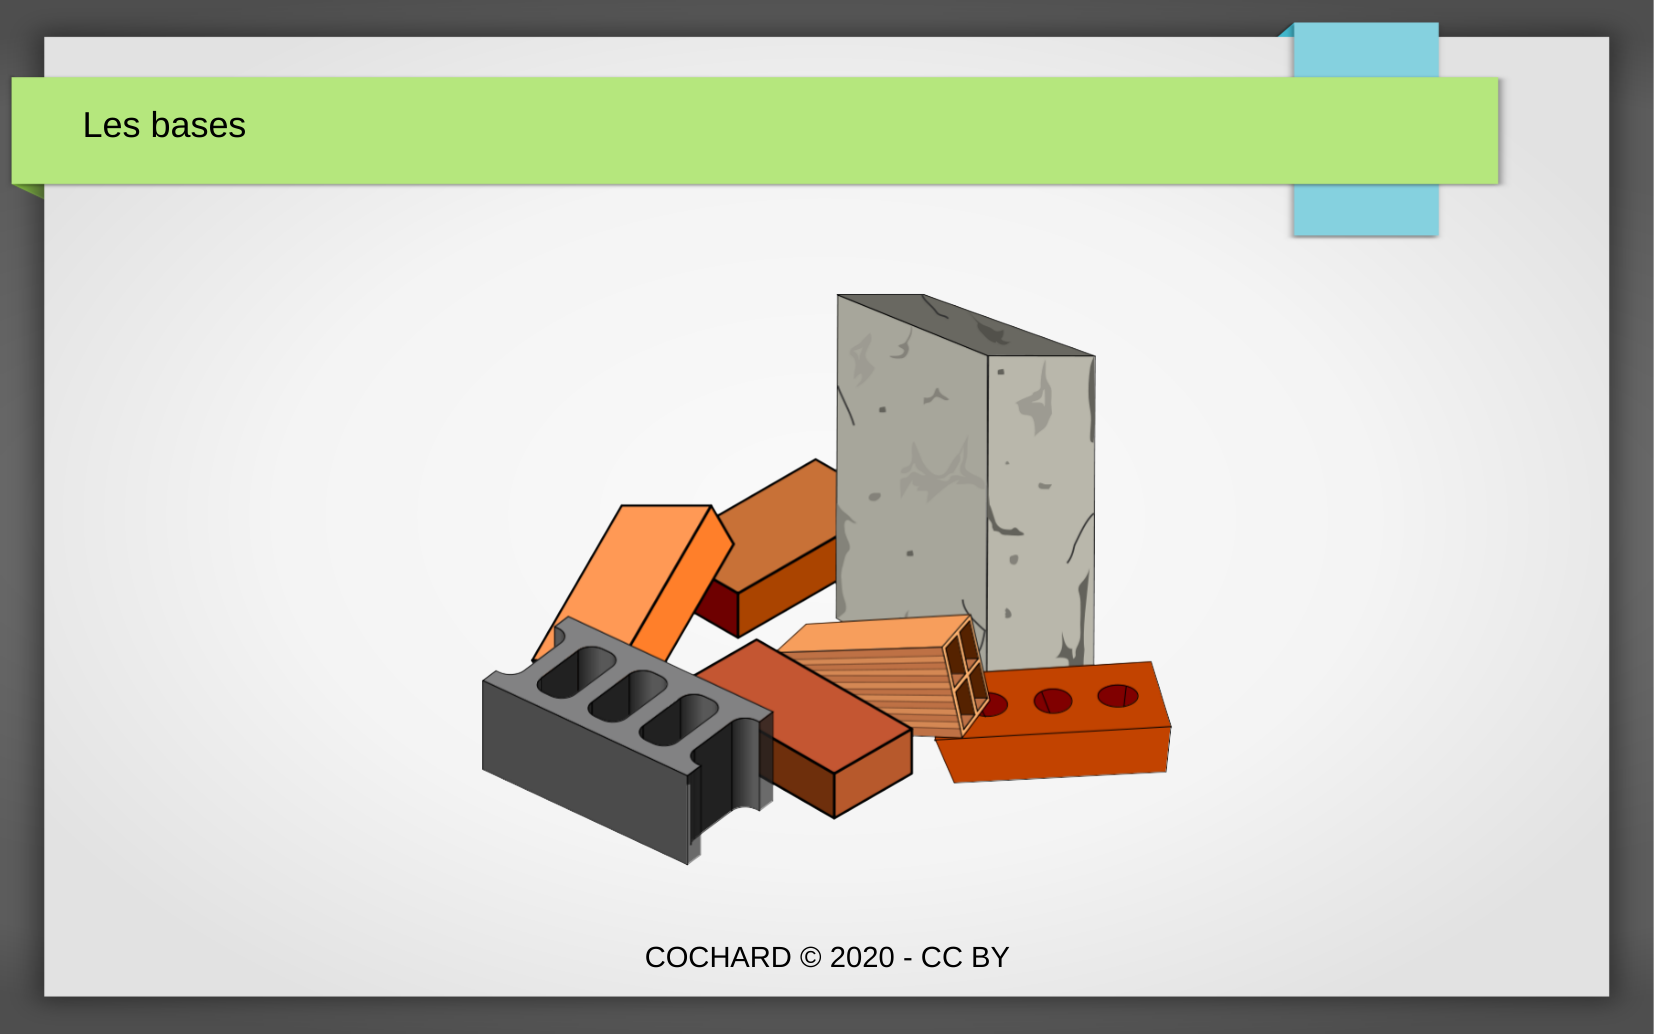

# Les bases
COCHARD © 2020 - CC BY